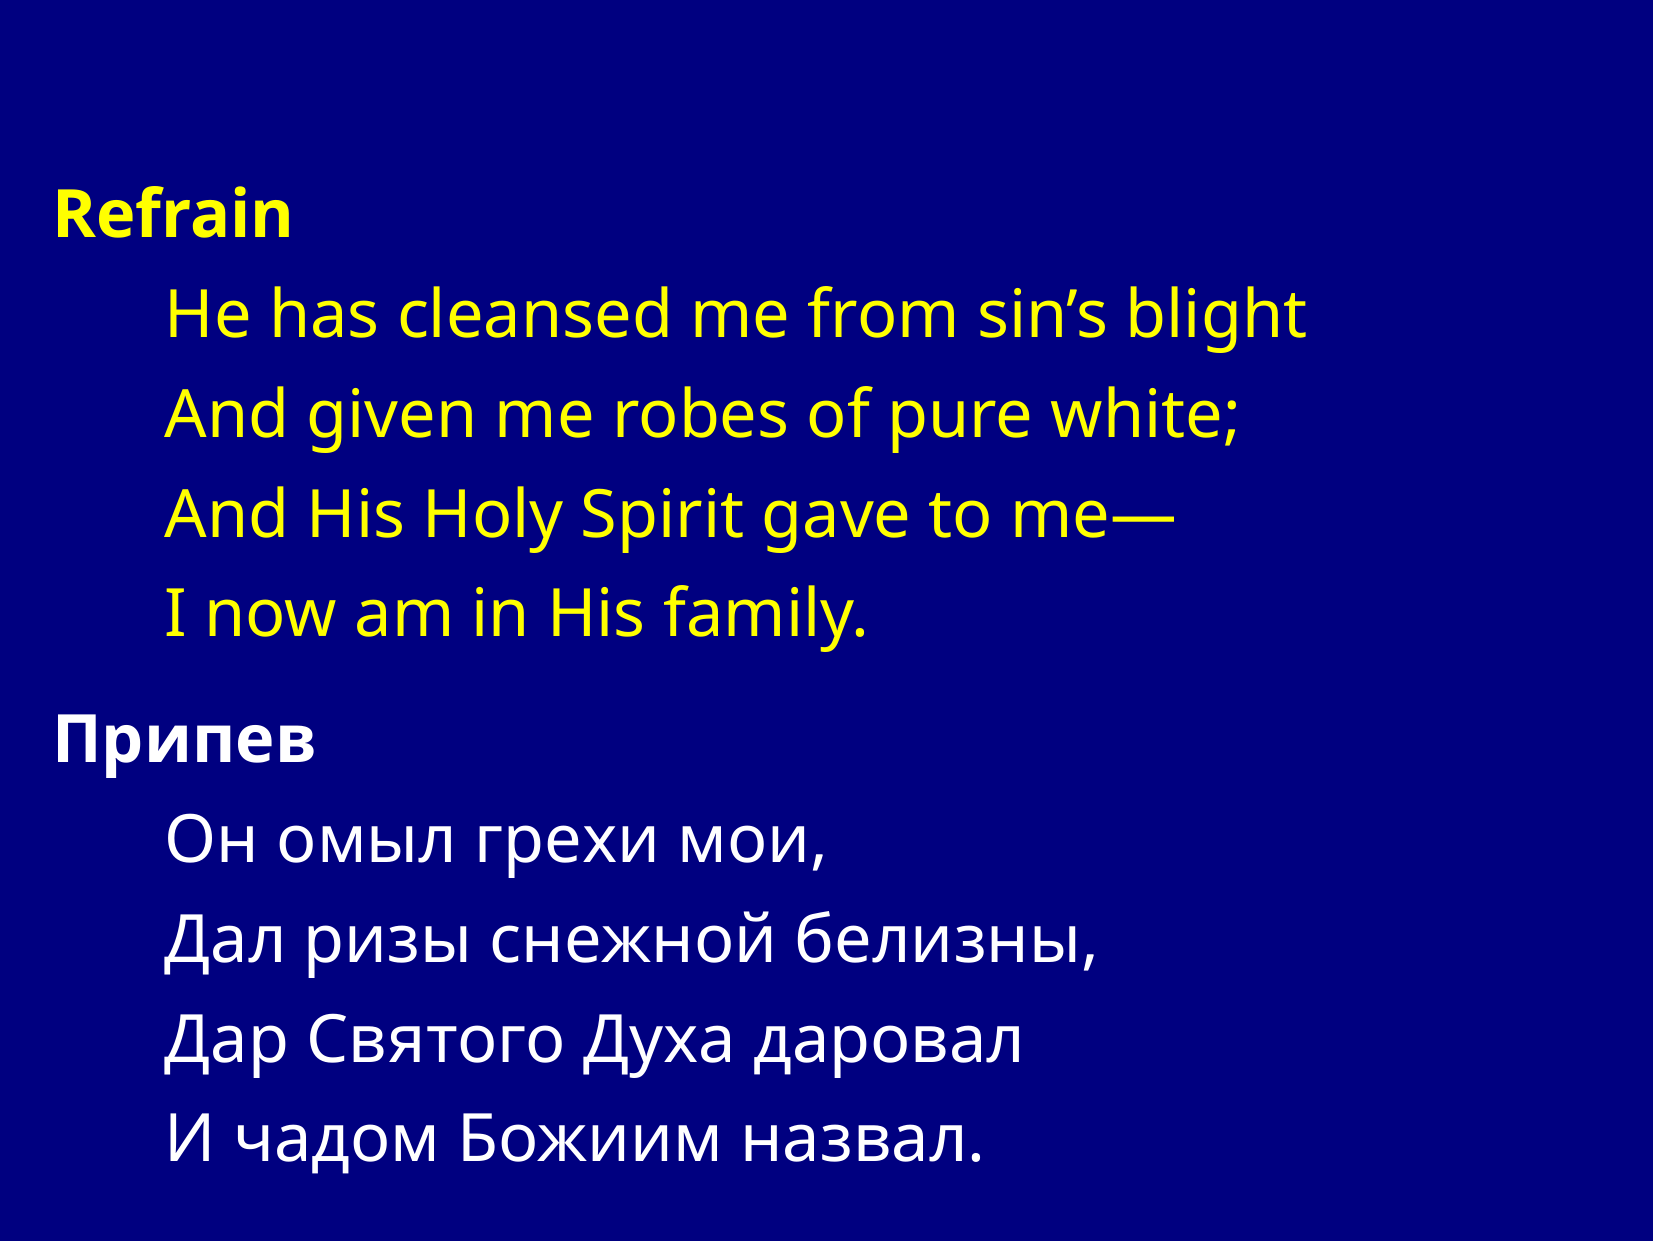

Refrain
	He has cleansed me from sin’s blight
	And given me robes of pure white;
	And His Holy Spirit gave to me—
	I now am in His family.
Припев
	Он омыл грехи мои,
	Дал ризы снежной белизны,
	Дар Святого Духа даровал
	И чадом Божиим назвал.